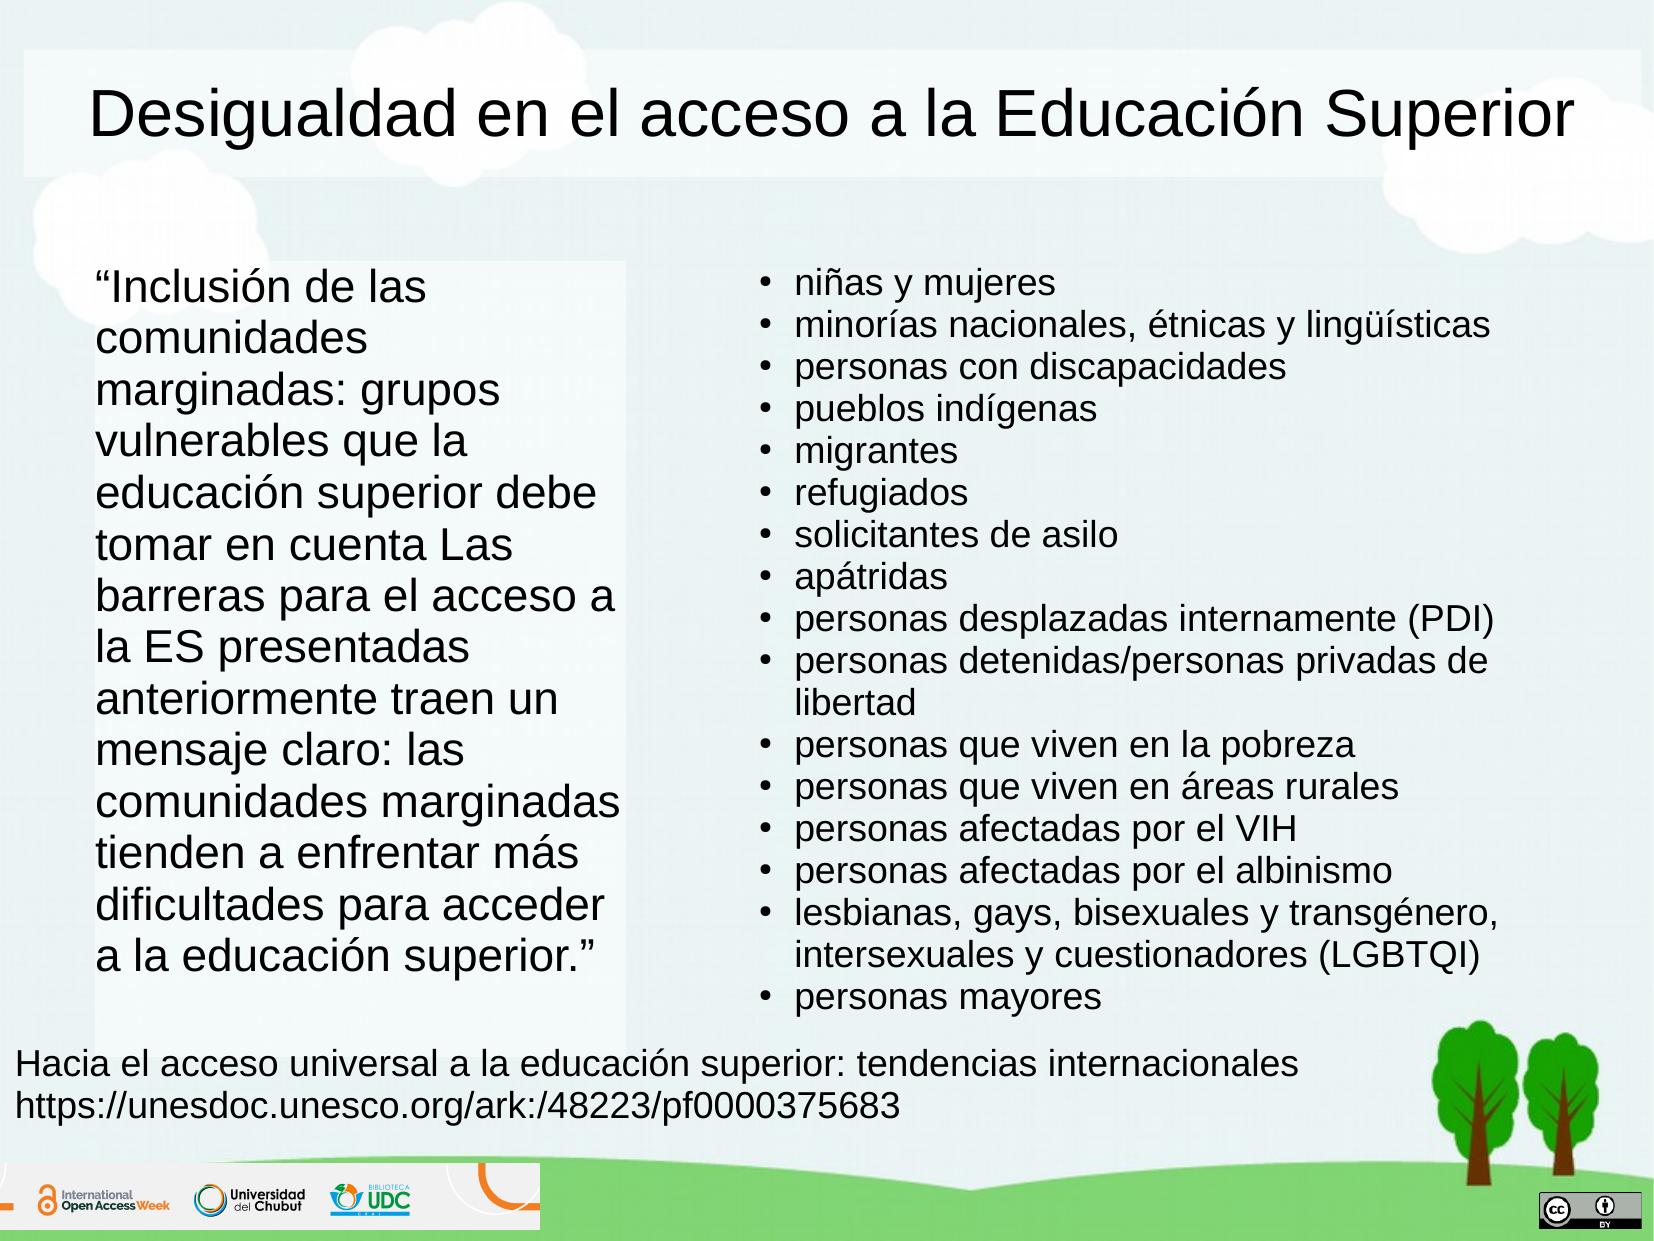

Desigualdad en el acceso a la Educación Superior
niñas y mujeres
minorías nacionales, étnicas y lingüísticas
personas con discapacidades
pueblos indígenas
migrantes
refugiados
solicitantes de asilo
apátridas
personas desplazadas internamente (PDI)
personas detenidas/personas privadas de libertad
personas que viven en la pobreza
personas que viven en áreas rurales
personas afectadas por el VIH
personas afectadas por el albinismo
lesbianas, gays, bisexuales y transgénero, intersexuales y cuestionadores (LGBTQI)
personas mayores
# “Inclusión de las comunidades marginadas: grupos vulnerables que la educación superior debe tomar en cuenta Las barreras para el acceso a la ES presentadas anteriormente traen un mensaje claro: las comunidades marginadas tienden a enfrentar más dificultades para acceder a la educación superior.”
Hacia el acceso universal a la educación superior: tendencias internacionales https://unesdoc.unesco.org/ark:/48223/pf0000375683
24